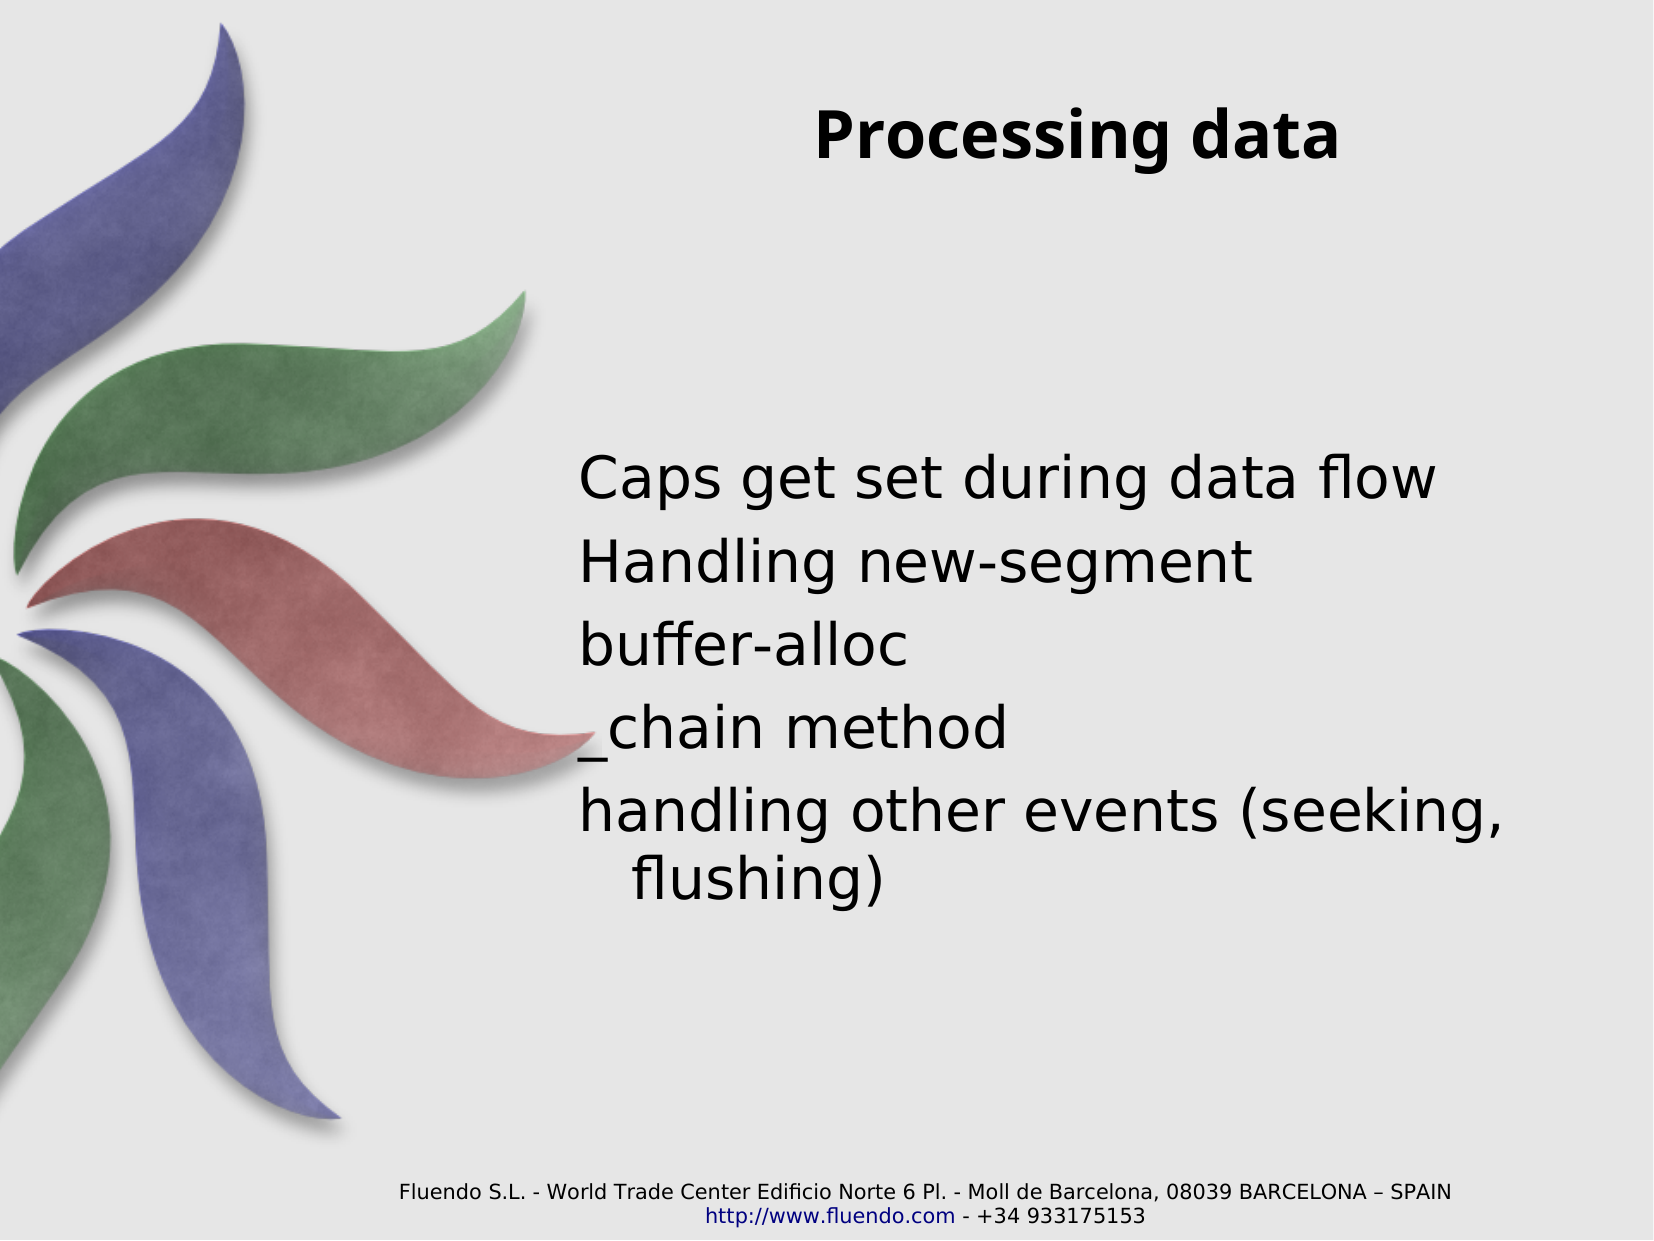

# Processing data
Caps get set during data flow
Handling new-segment
buffer-alloc
_chain method
handling other events (seeking, flushing)